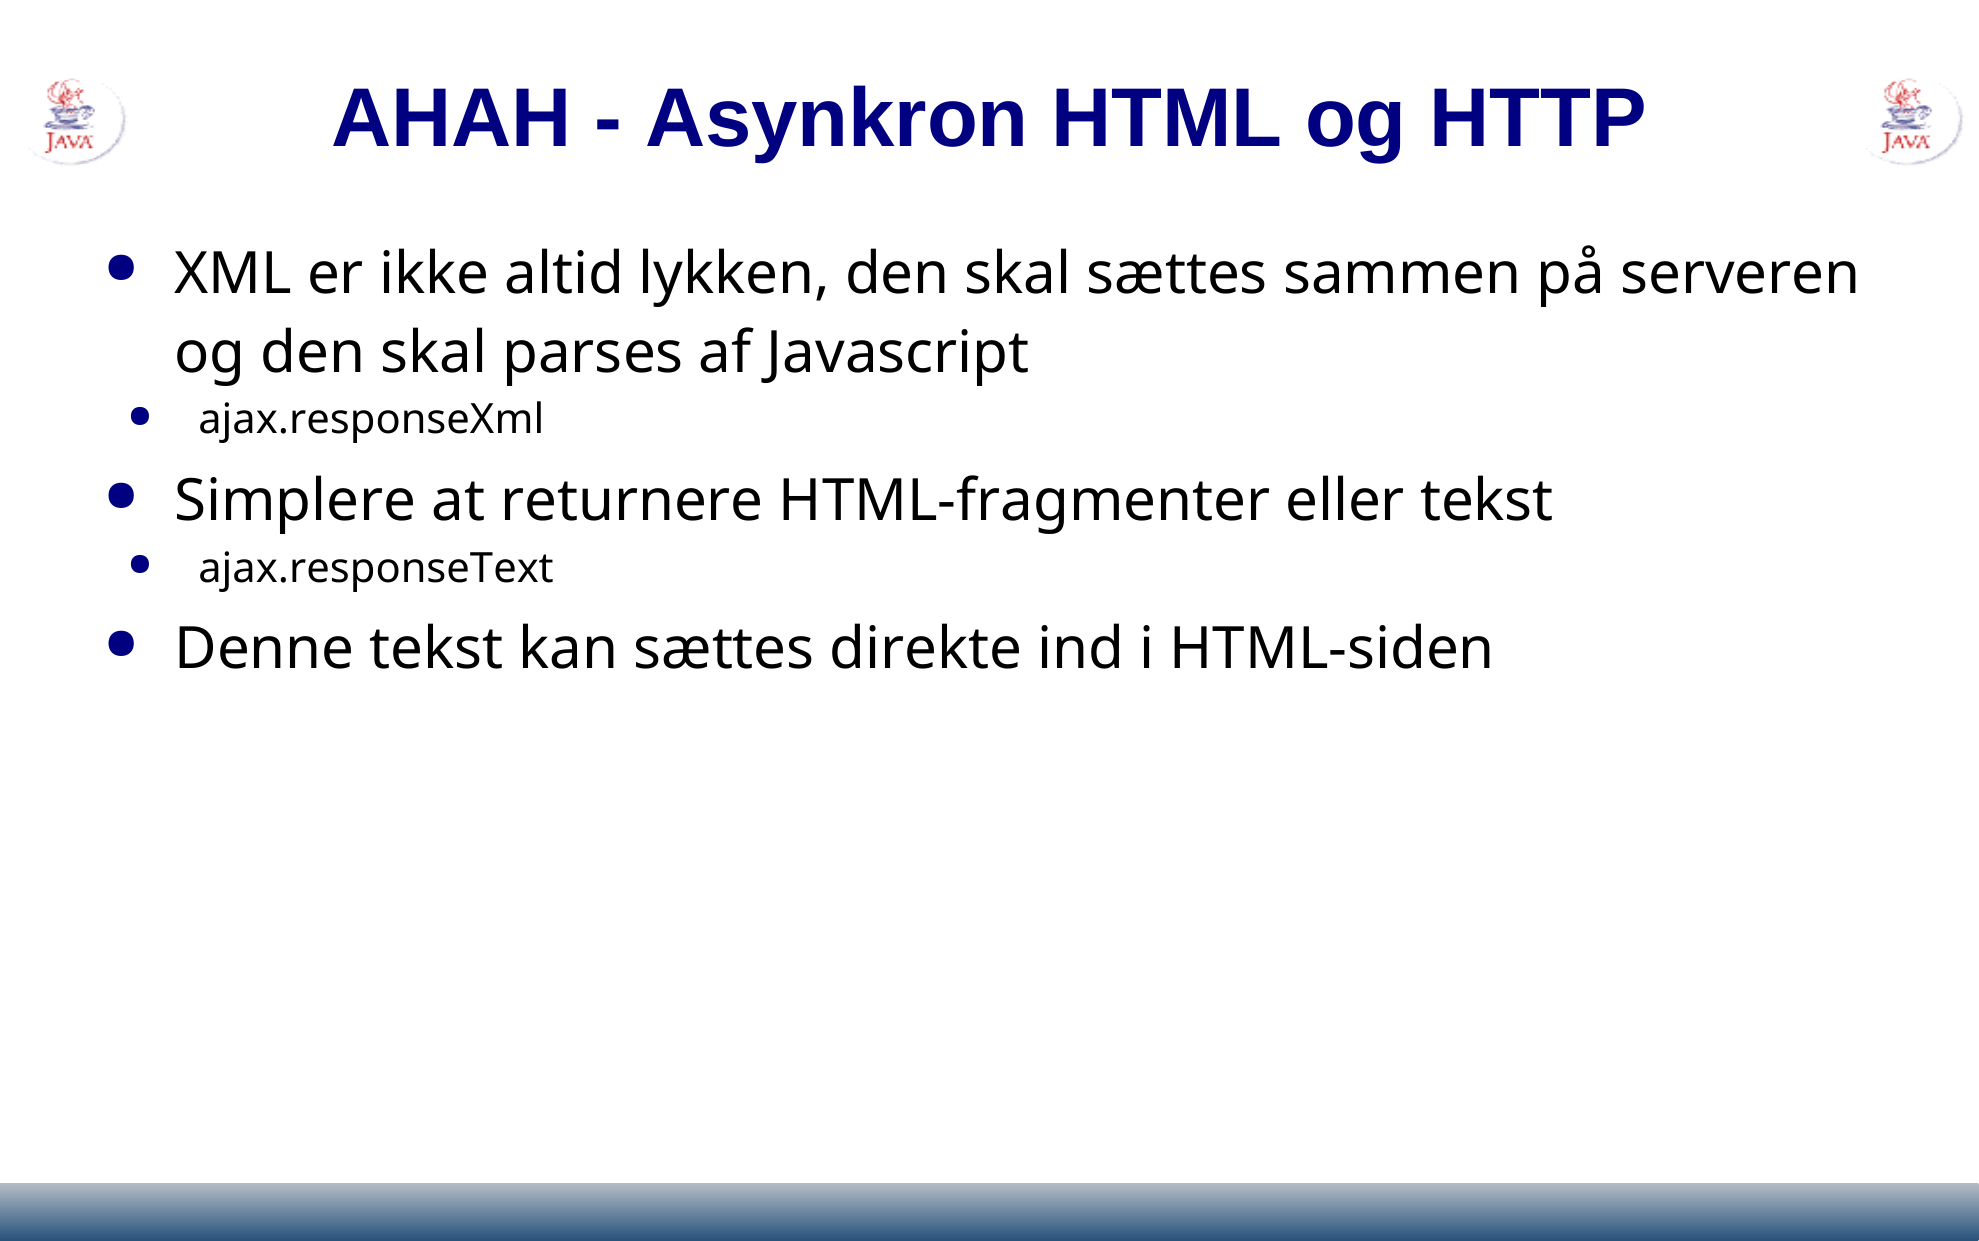

# AHAH - Asynkron HTML og HTTP
XML er ikke altid lykken, den skal sættes sammen på serveren og den skal parses af Javascript
ajax.responseXml
Simplere at returnere HTML-fragmenter eller tekst
ajax.responseText
Denne tekst kan sættes direkte ind i HTML-siden